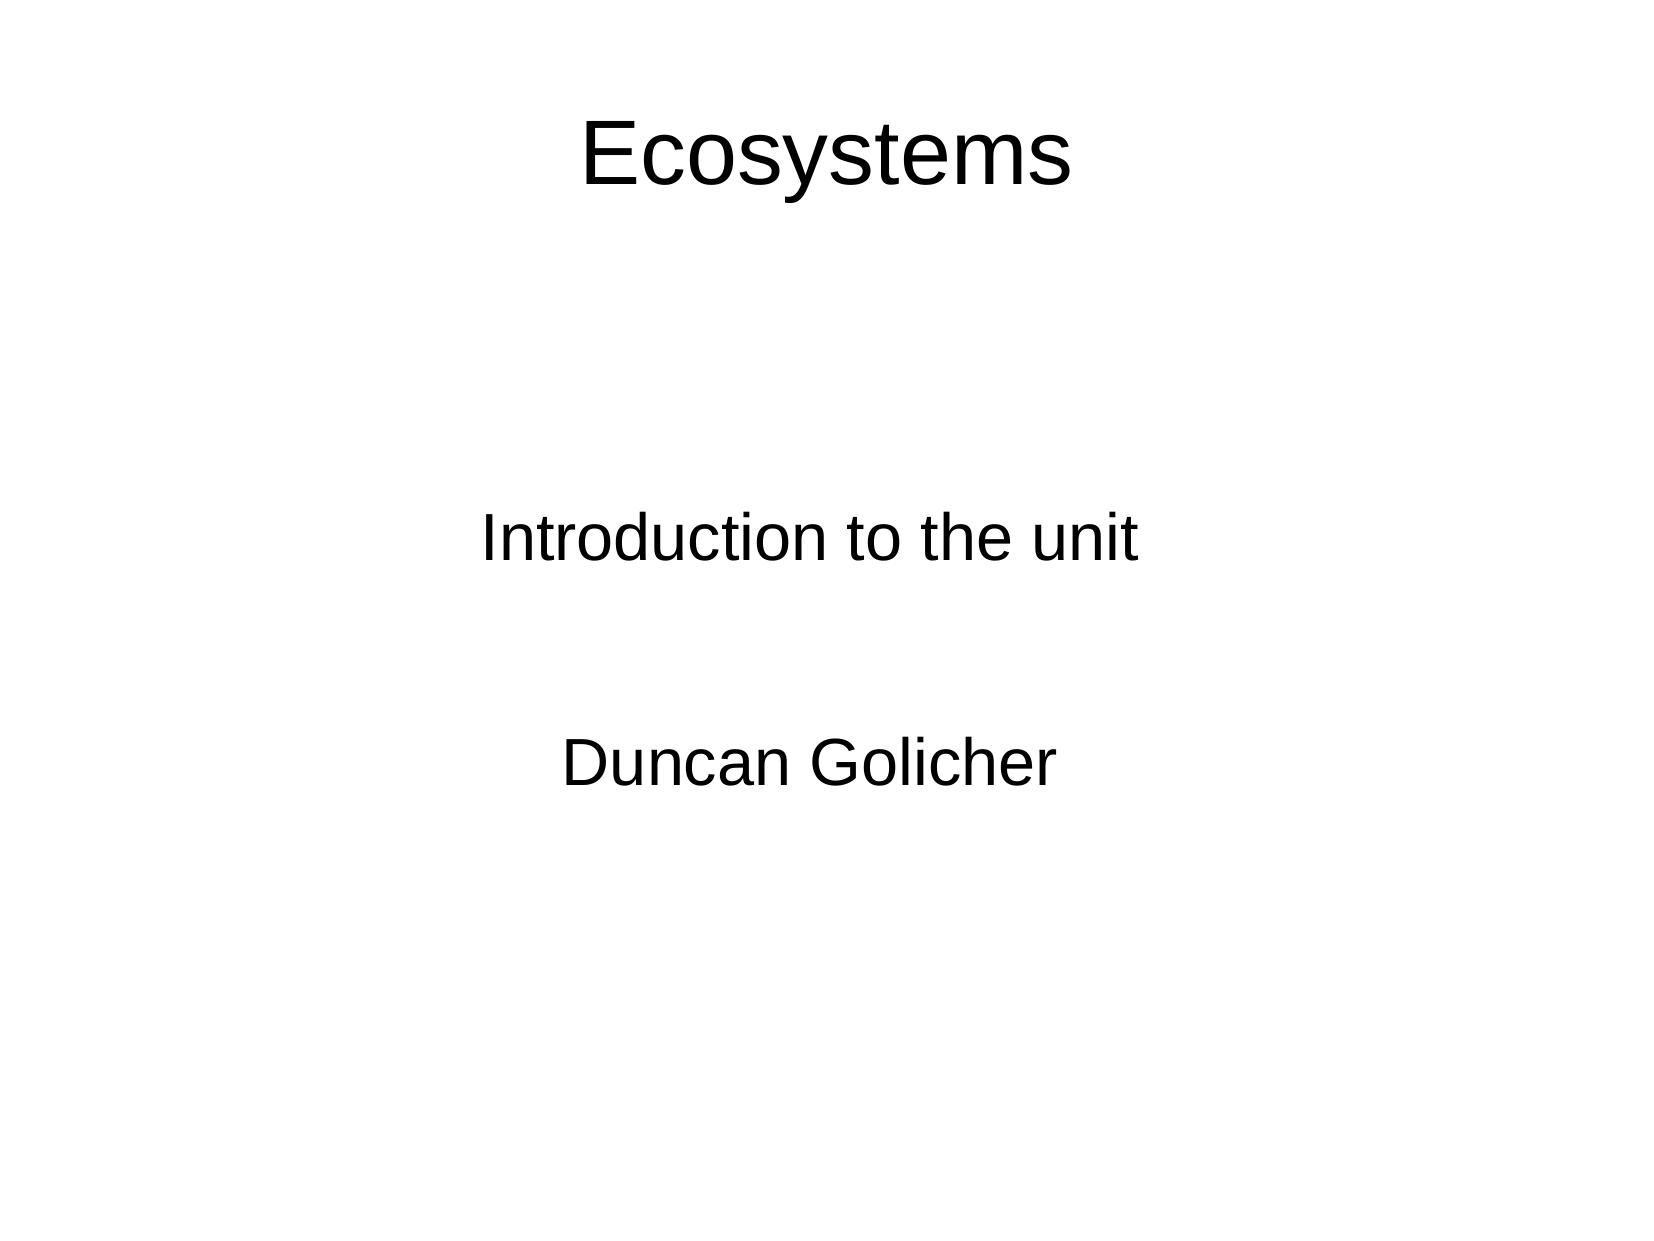

# Ecosystems
Introduction to the unit
Duncan Golicher